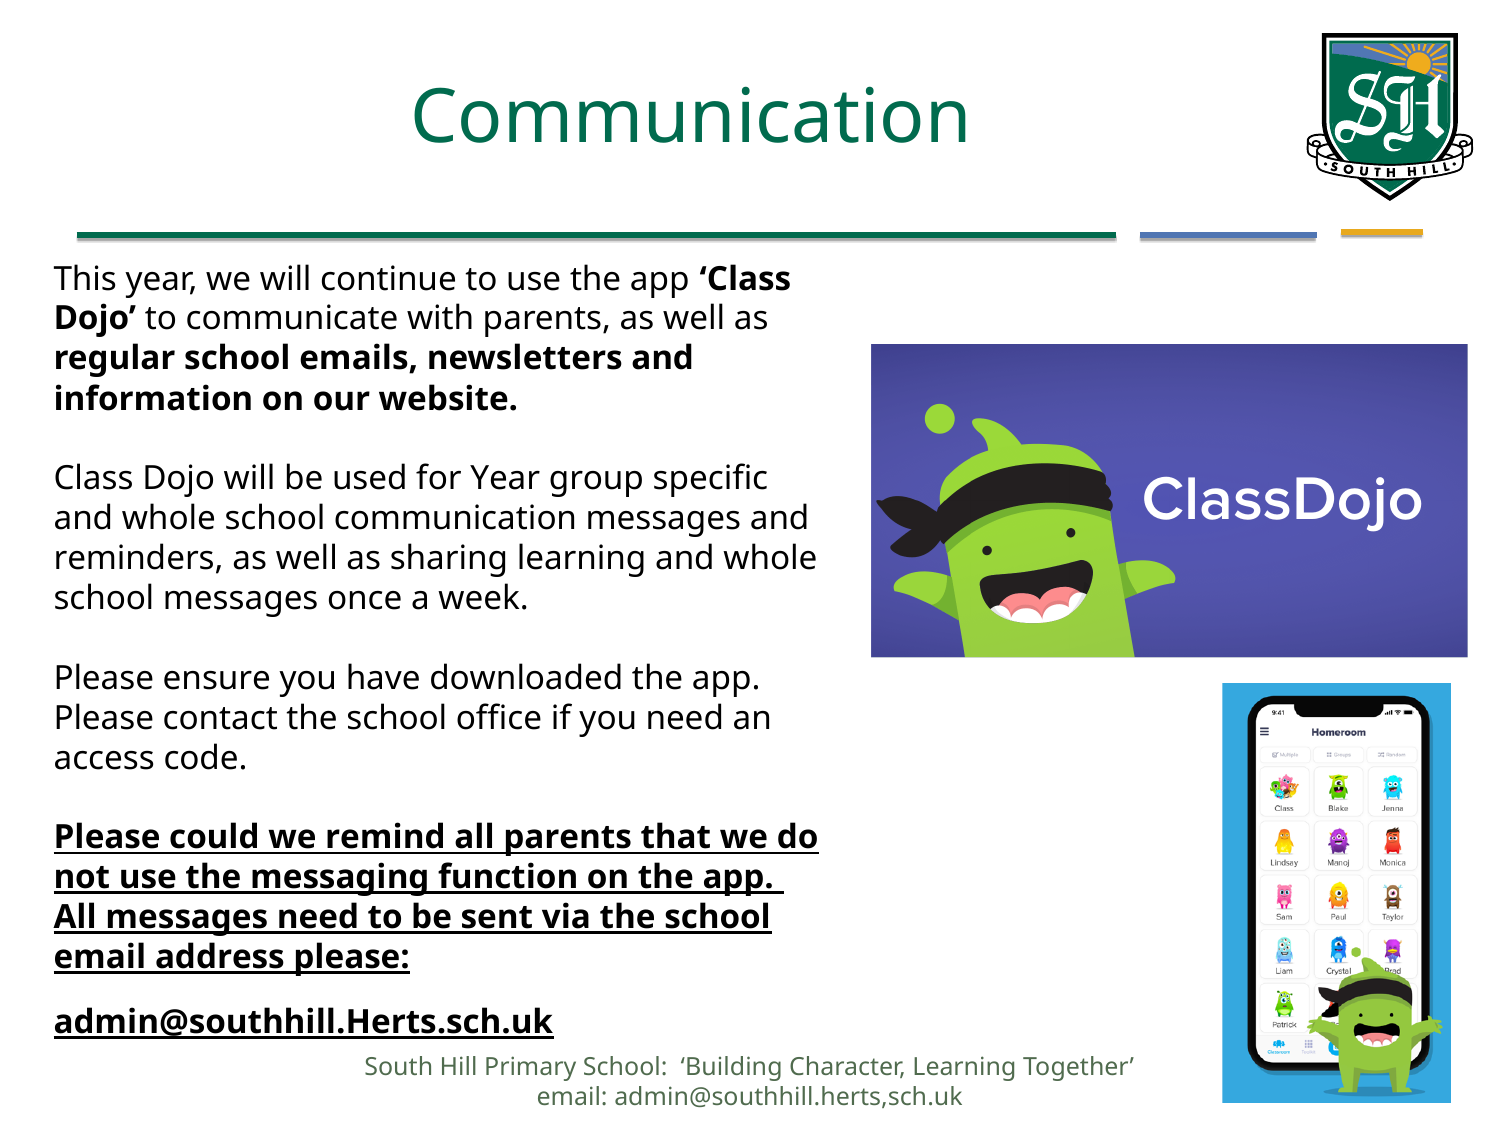

# Communication
This year, we will continue to use the app ‘Class Dojo’ to communicate with parents, as well as regular school emails, newsletters and information on our website.
Class Dojo will be used for Year group specific and whole school communication messages and reminders, as well as sharing learning and whole school messages once a week.
Please ensure you have downloaded the app. Please contact the school office if you need an access code.
Please could we remind all parents that we do not use the messaging function on the app.
All messages need to be sent via the school email address please:
admin@southhill.Herts.sch.uk
South Hill Primary School: ‘Building Character, Learning Together’
email: admin@southhill.herts,sch.uk